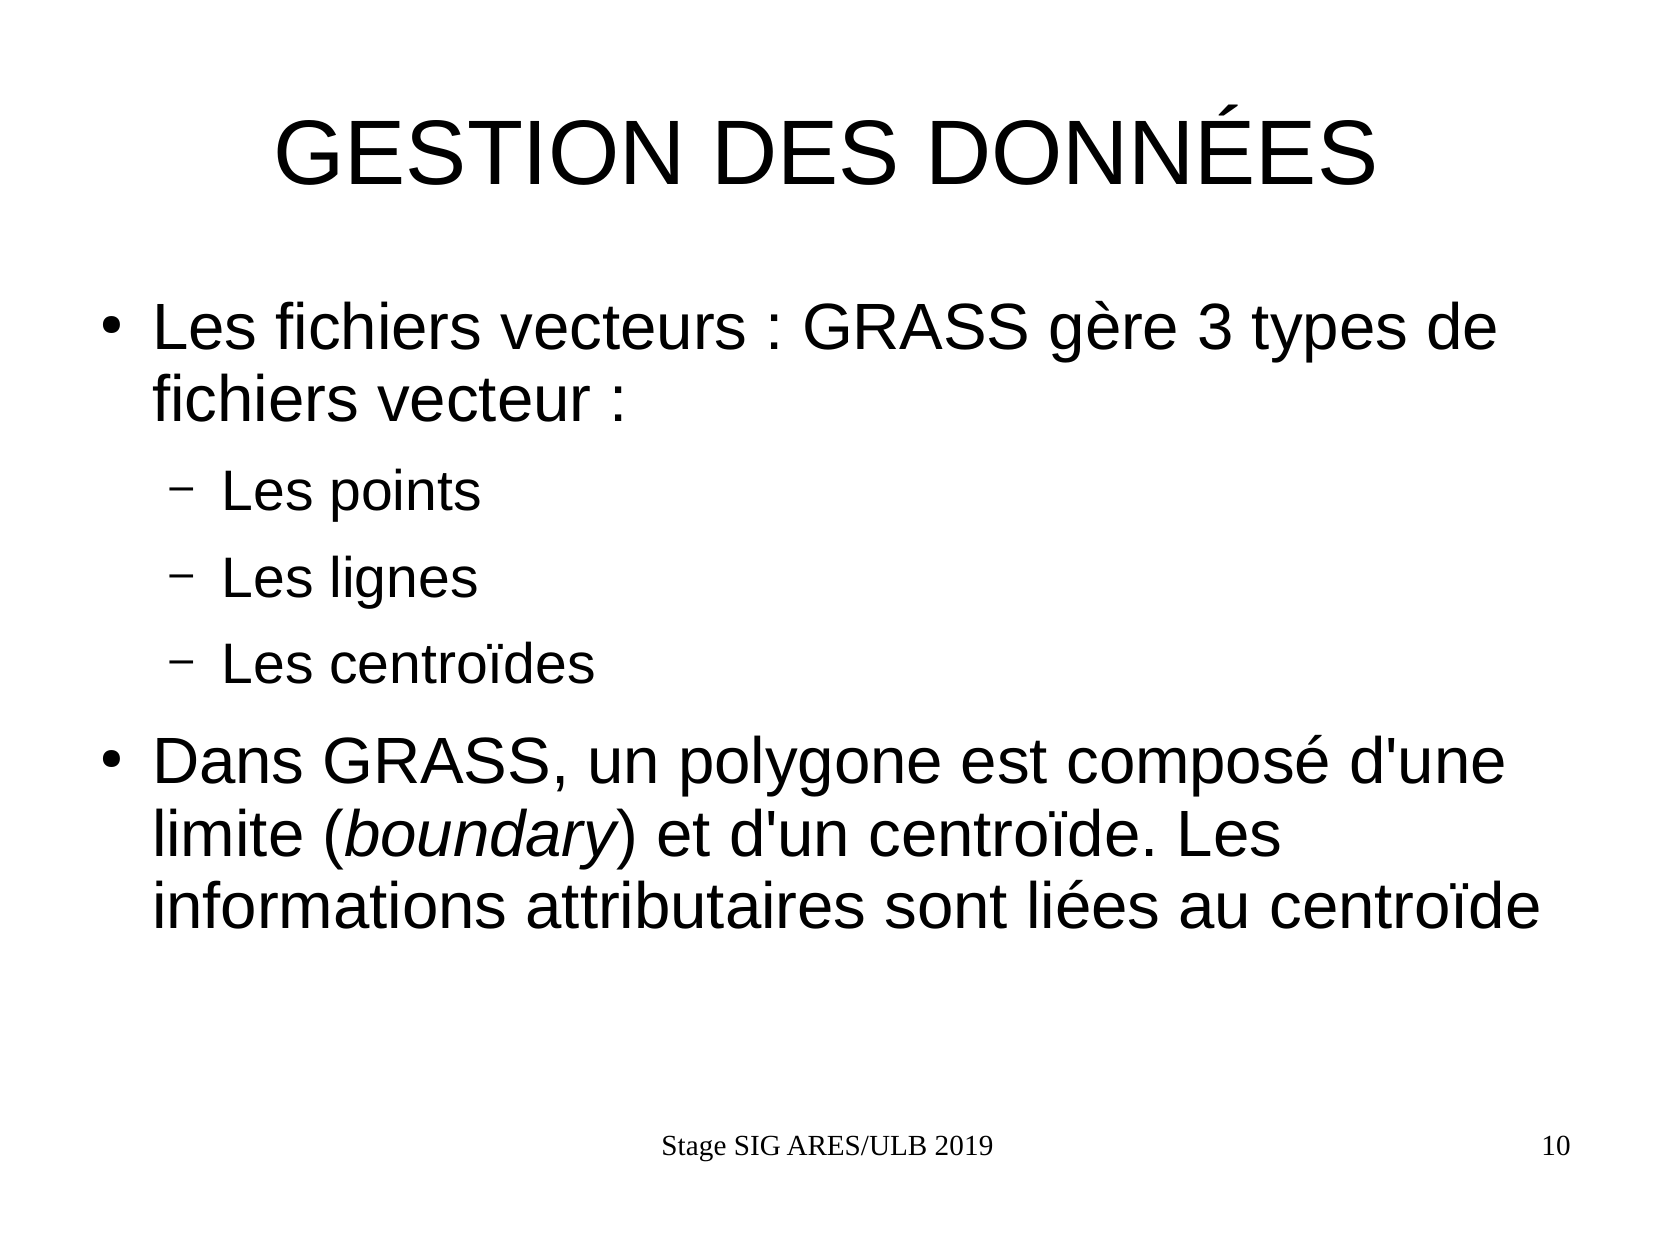

# GESTION DES DONNÉES
Les fichiers vecteurs : GRASS gère 3 types de fichiers vecteur :
Les points
Les lignes
Les centroïdes
Dans GRASS, un polygone est composé d'une limite (boundary) et d'un centroïde. Les informations attributaires sont liées au centroïde
Stage SIG ARES/ULB 2019
10